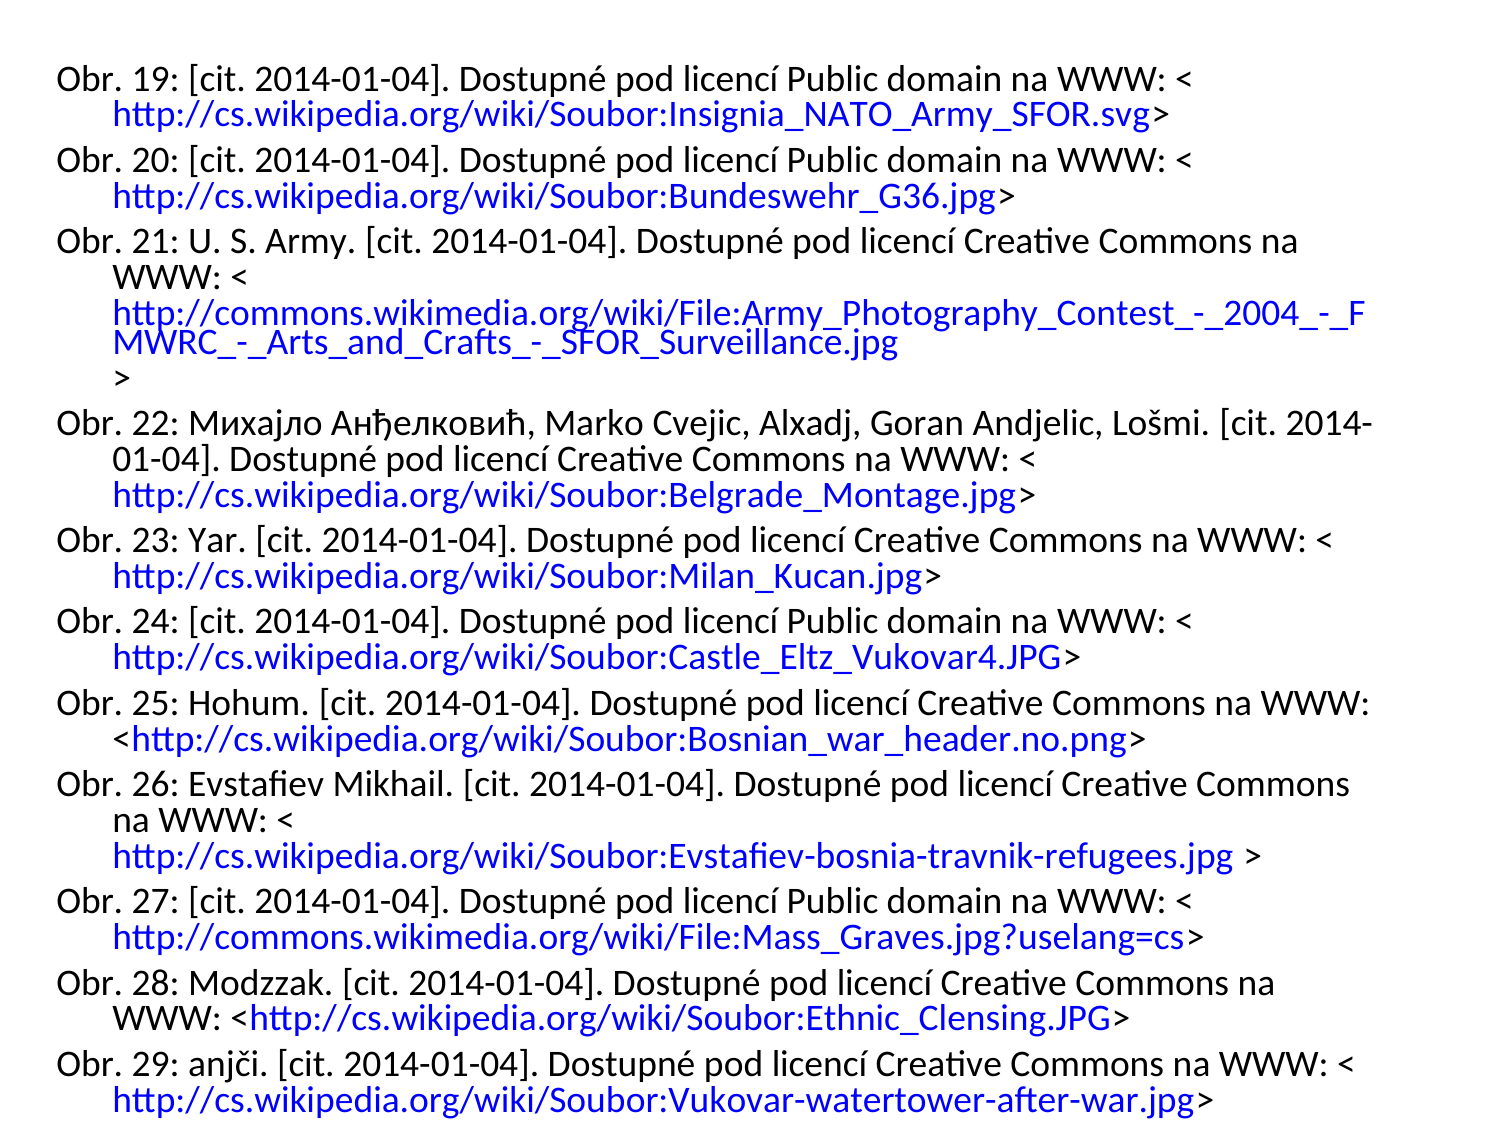

# Obr. 19: [cit. 2014-01-04]. Dostupné pod licencí Public domain na WWW: <http://cs.wikipedia.org/wiki/Soubor:Insignia_NATO_Army_SFOR.svg>
Obr. 20: [cit. 2014-01-04]. Dostupné pod licencí Public domain na WWW: <http://cs.wikipedia.org/wiki/Soubor:Bundeswehr_G36.jpg>
Obr. 21: U. S. Army. [cit. 2014-01-04]. Dostupné pod licencí Creative Commons na WWW: <http://commons.wikimedia.org/wiki/File:Army_Photography_Contest_-_2004_-_FMWRC_-_Arts_and_Crafts_-_SFOR_Surveillance.jpg>
Obr. 22: Михајло Анђелковић, Marko Cvejic, Alxadj, Goran Andjelic, Lošmi. [cit. 2014-01-04]. Dostupné pod licencí Creative Commons na WWW: <http://cs.wikipedia.org/wiki/Soubor:Belgrade_Montage.jpg>
Obr. 23: Yar. [cit. 2014-01-04]. Dostupné pod licencí Creative Commons na WWW: <http://cs.wikipedia.org/wiki/Soubor:Milan_Kucan.jpg>
Obr. 24: [cit. 2014-01-04]. Dostupné pod licencí Public domain na WWW: <http://cs.wikipedia.org/wiki/Soubor:Castle_Eltz_Vukovar4.JPG>
Obr. 25: Hohum. [cit. 2014-01-04]. Dostupné pod licencí Creative Commons na WWW: <http://cs.wikipedia.org/wiki/Soubor:Bosnian_war_header.no.png>
Obr. 26: Evstafiev Mikhail. [cit. 2014-01-04]. Dostupné pod licencí Creative Commons na WWW: <http://cs.wikipedia.org/wiki/Soubor:Evstafiev-bosnia-travnik-refugees.jpg >
Obr. 27: [cit. 2014-01-04]. Dostupné pod licencí Public domain na WWW: <http://commons.wikimedia.org/wiki/File:Mass_Graves.jpg?uselang=cs>
Obr. 28: Modzzak. [cit. 2014-01-04]. Dostupné pod licencí Creative Commons na WWW: <http://cs.wikipedia.org/wiki/Soubor:Ethnic_Clensing.JPG>
Obr. 29: anjči. [cit. 2014-01-04]. Dostupné pod licencí Creative Commons na WWW: <http://cs.wikipedia.org/wiki/Soubor:Vukovar-watertower-after-war.jpg>